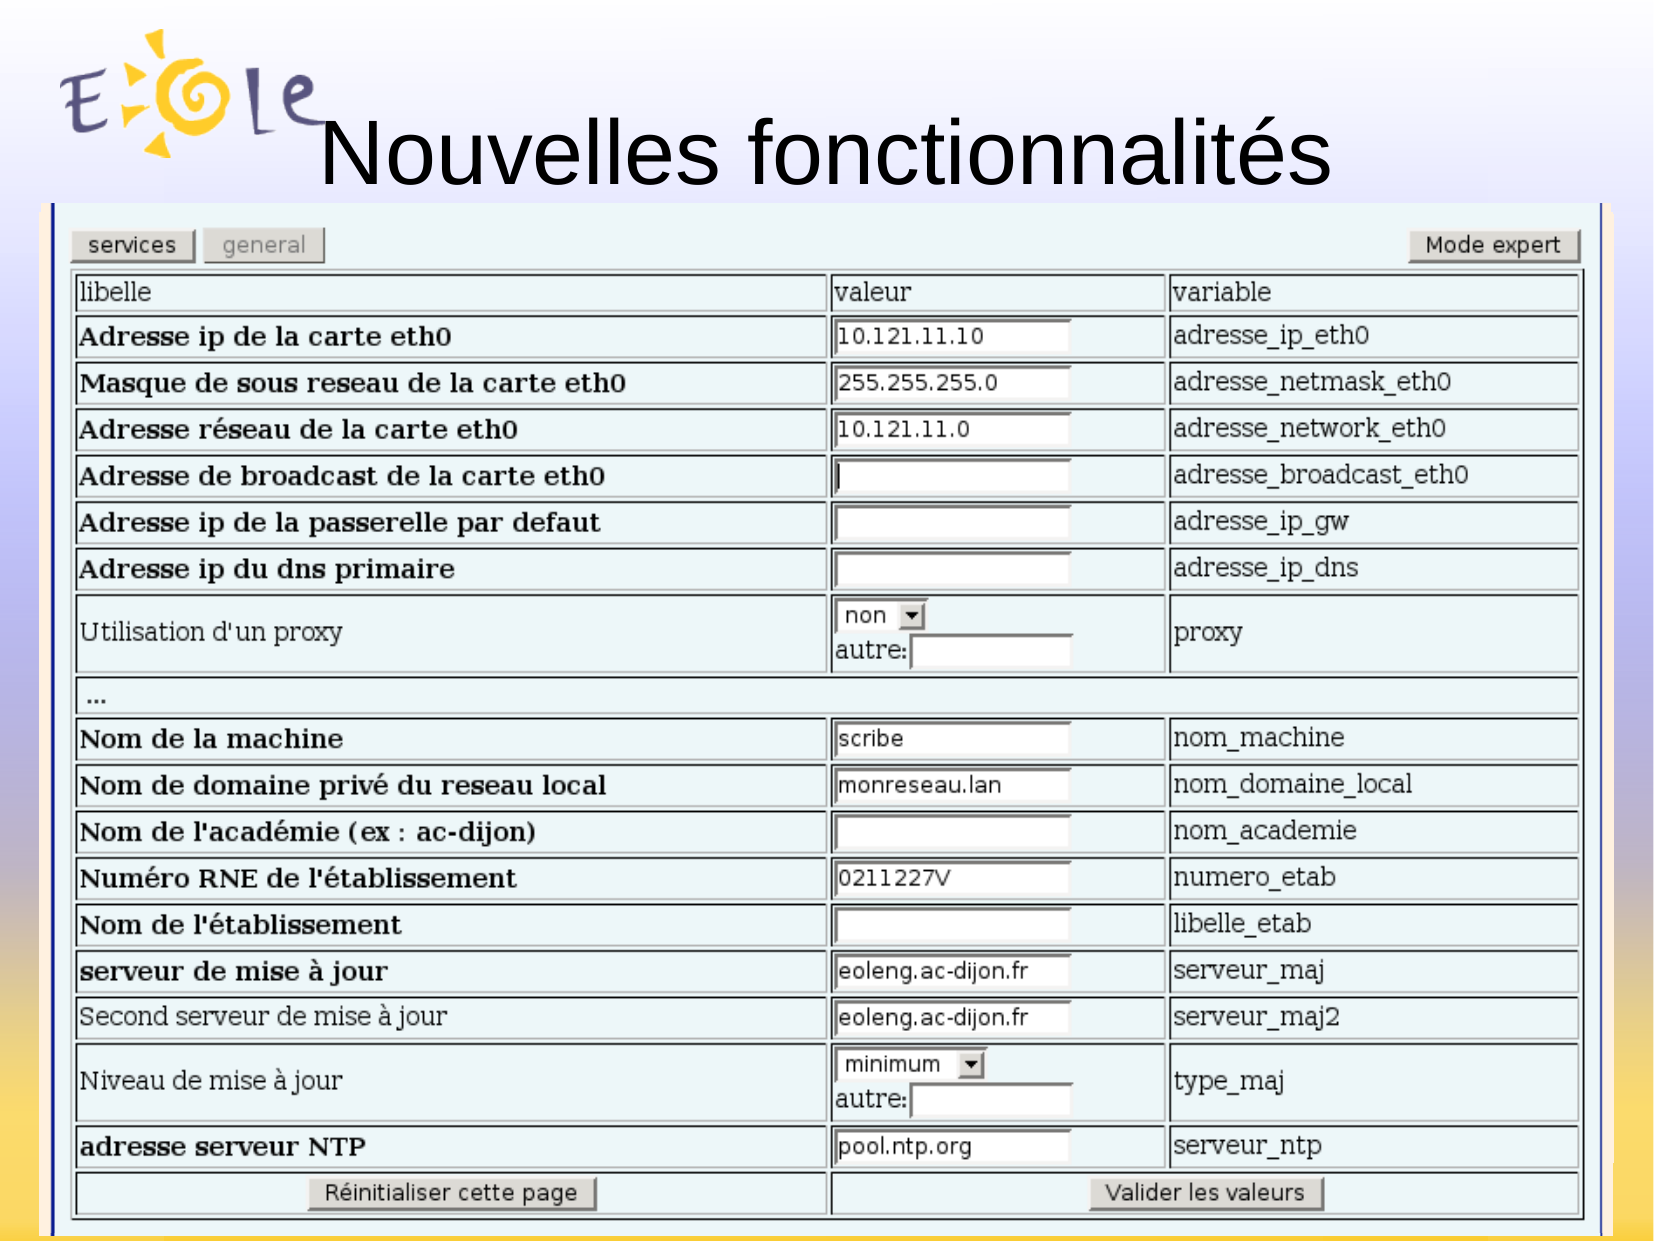

# Nouvelles fonctionnalités
Gestion des modules Eole NG
Compatibilité avec l'outil de configuration Creole 2
Gestion des différentes versions du client (Maj)
Informations supplémentaires
Vérification de la cohérence des fichiers de configuration
Informations sur l'état de mise à jour des serveurs.
Vision de groupe améliorée (commandes en attente, état de la configuration, informations de mise à jour).